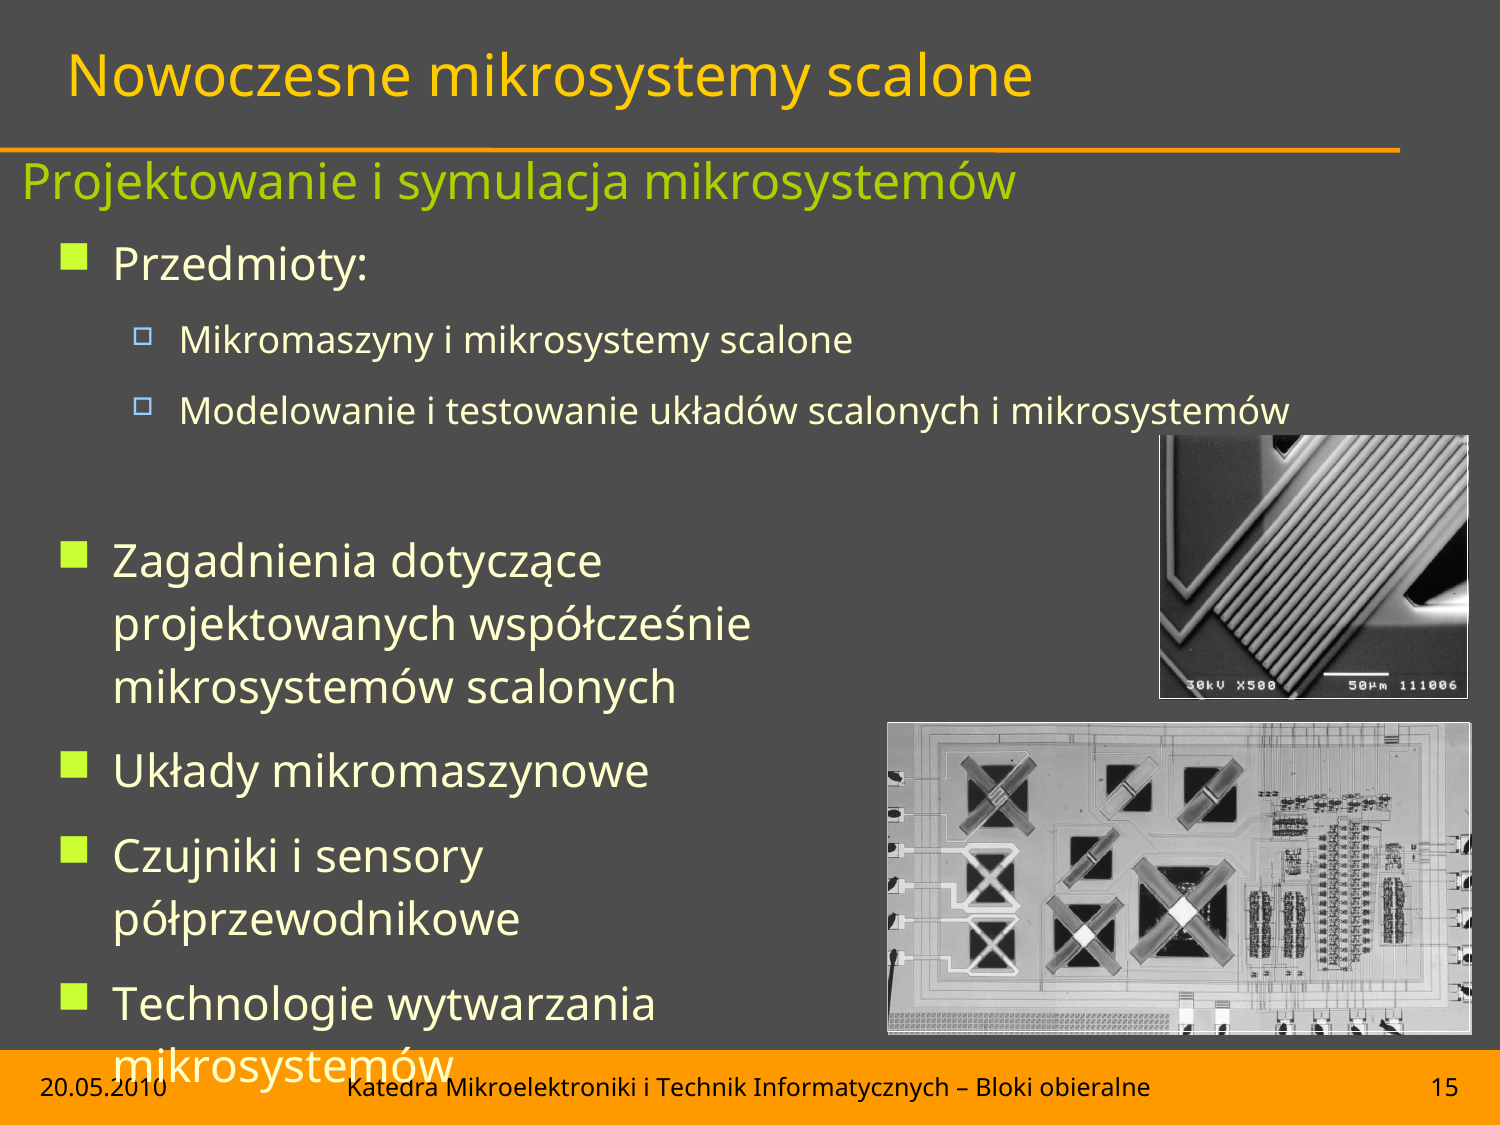

# Nowoczesne mikrosystemy scalone
Projektowanie i symulacja mikrosystemów
Przedmioty:
Mikromaszyny i mikrosystemy scalone
Modelowanie i testowanie układów scalonych i mikrosystemów
Zagadnienia dotyczące
projektowanych współcześnie
mikrosystemów scalonych
Układy mikromaszynowe
Czujniki i sensory
półprzewodnikowe
Technologie wytwarzania
mikrosystemów
20.05.2010
Katedra Mikroelektroniki i Technik Informatycznych – Bloki obieralne
15